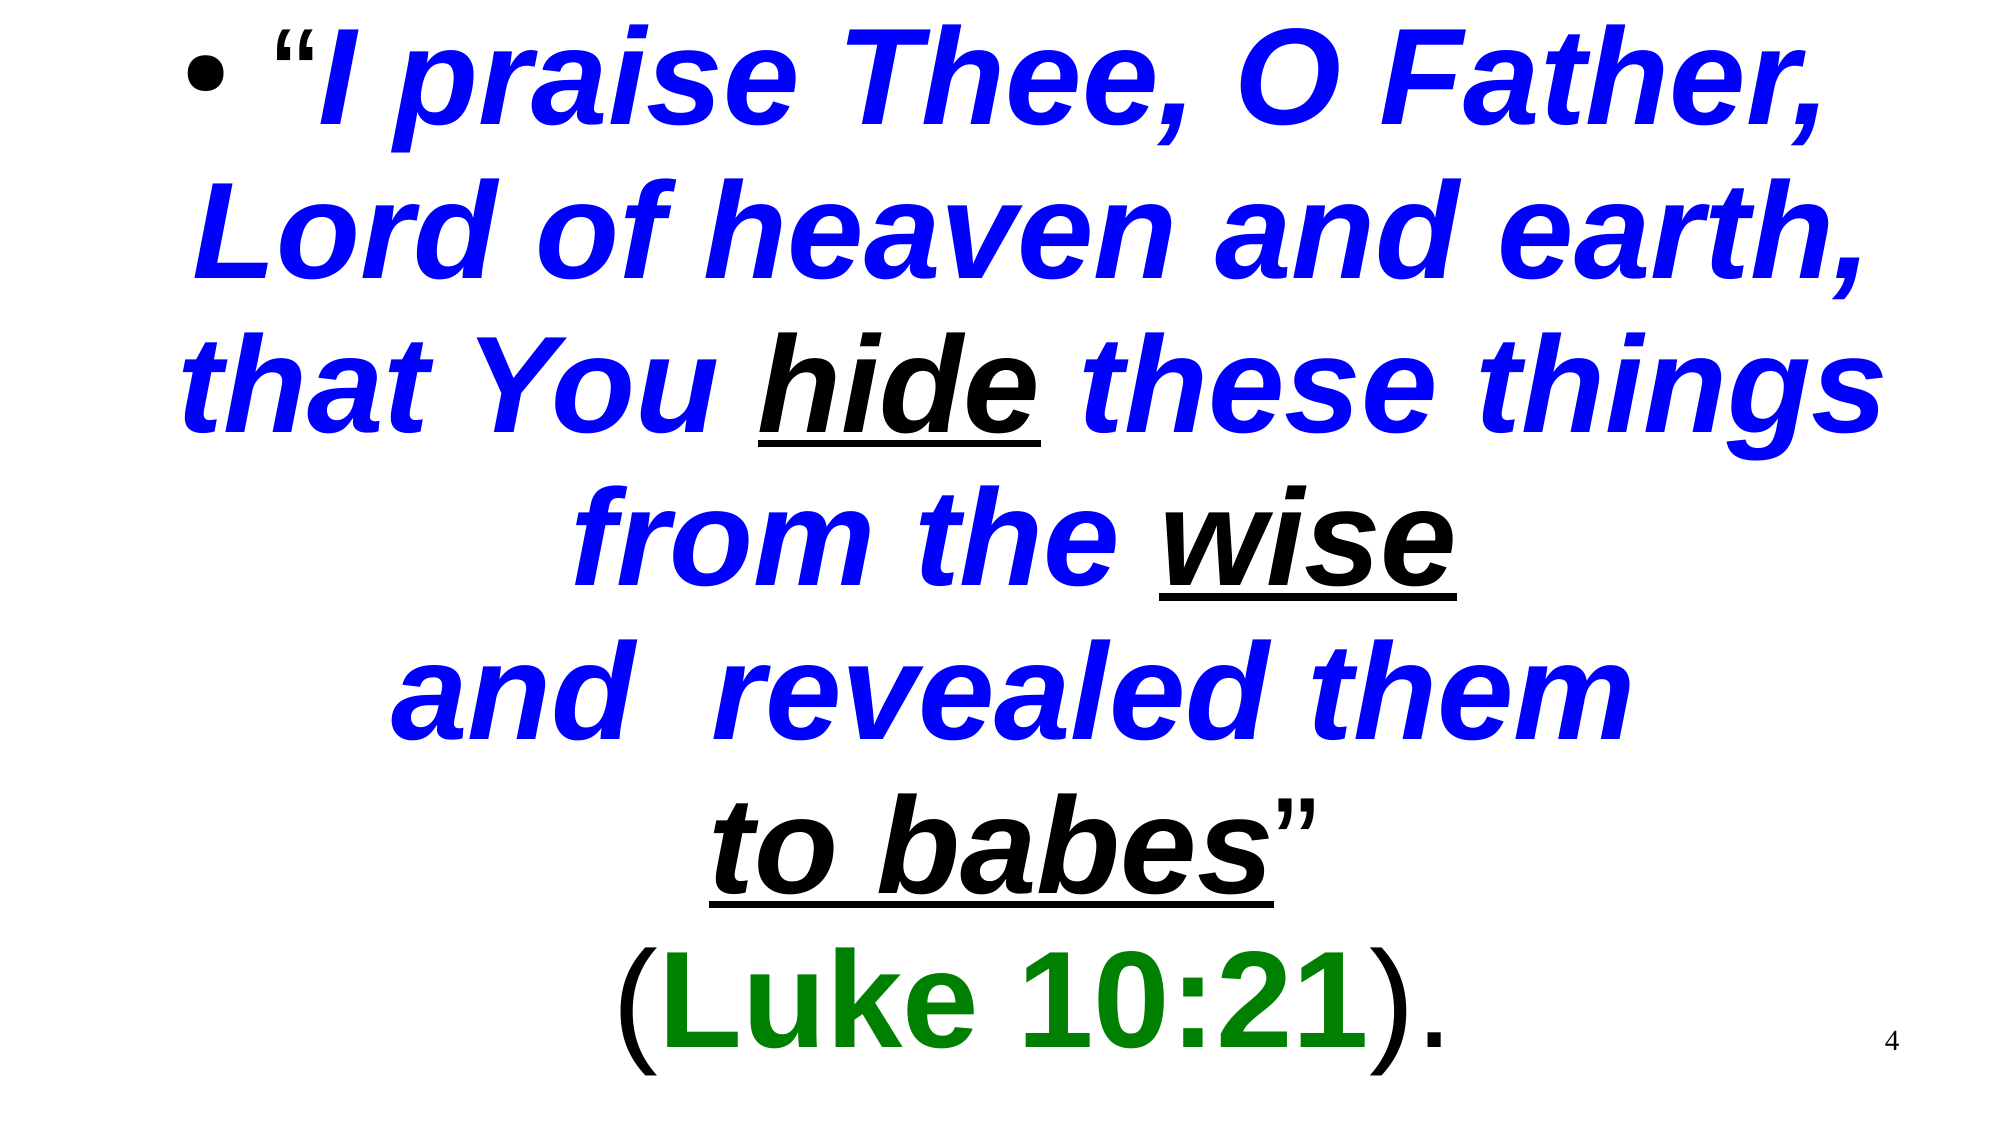

# “I praise Thee, O Father, Lord of heaven and earth, that You hide these things from the wise and revealed them to babes” (Luke 10:21).
4